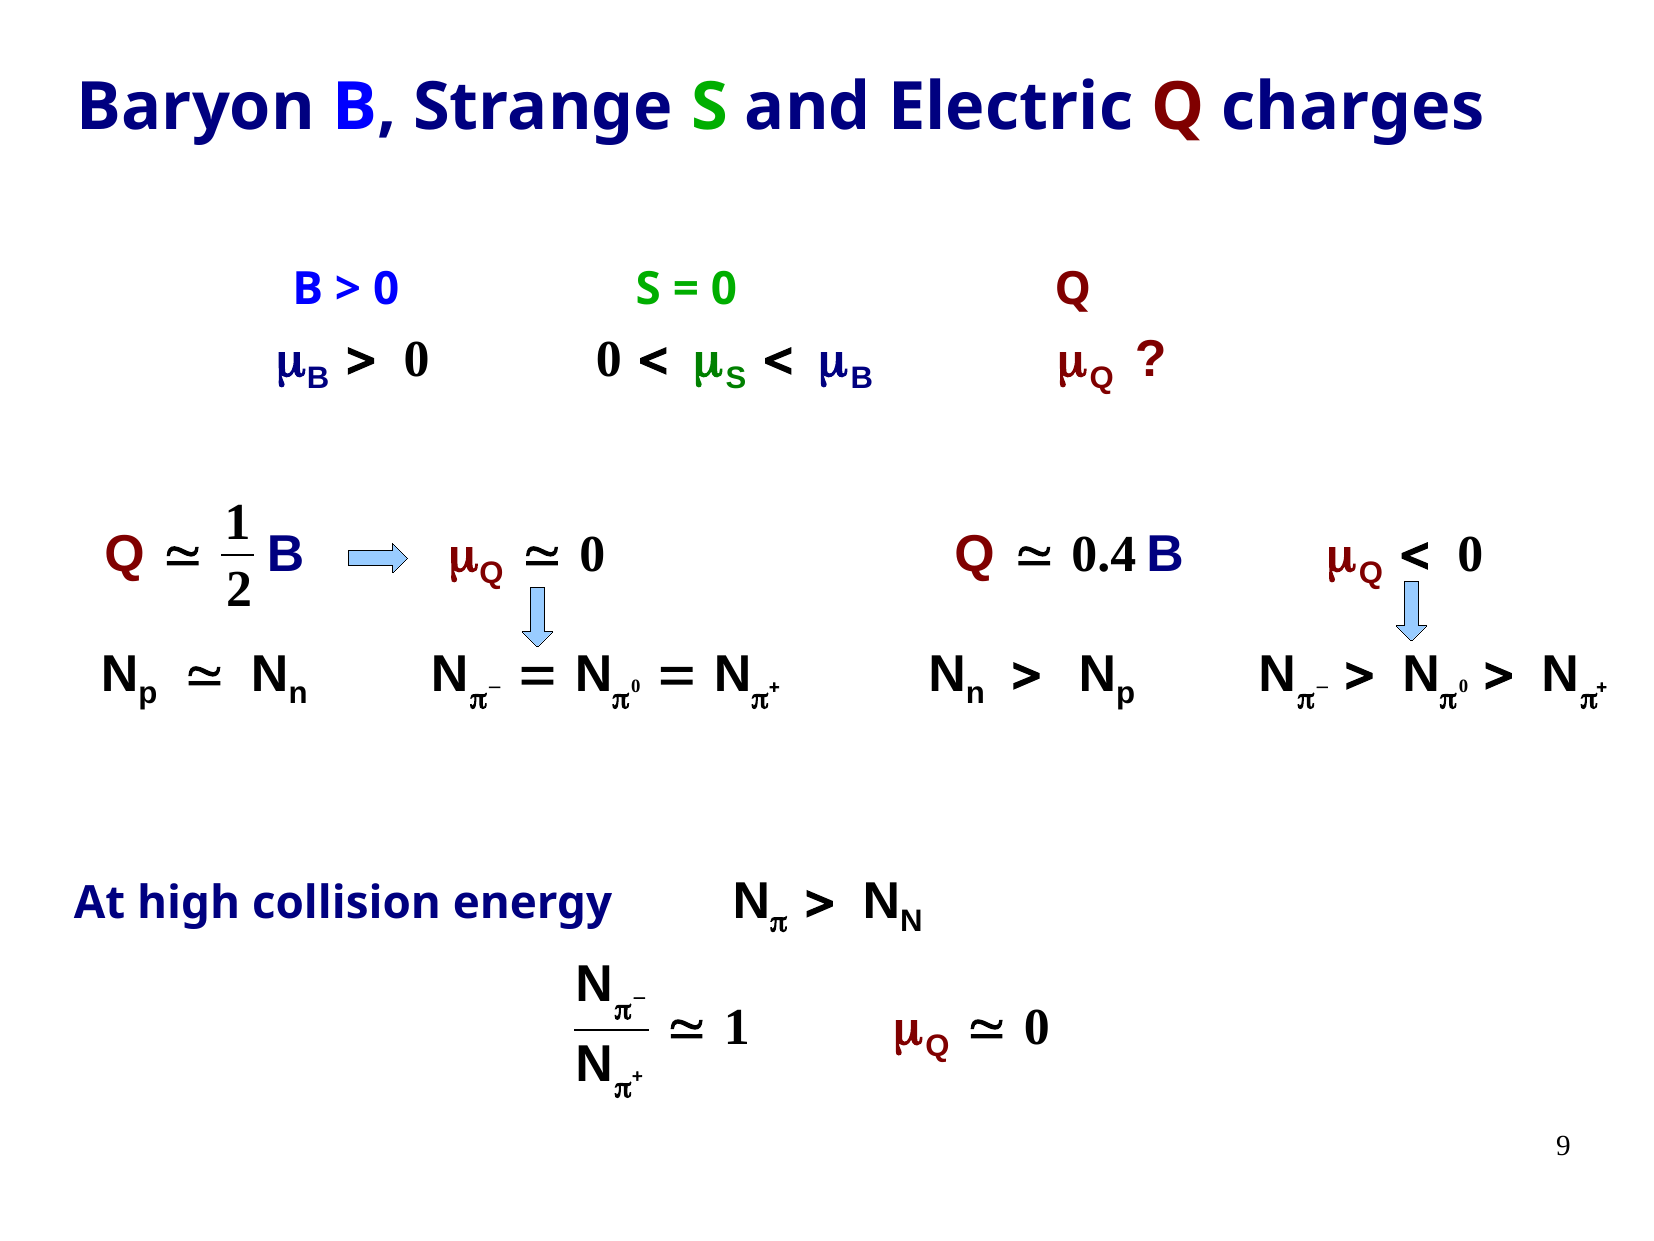

# Baryon B, Strange S and Electric Q charges
B > 0			 S = 0			 	 Q
At high collision energy
9